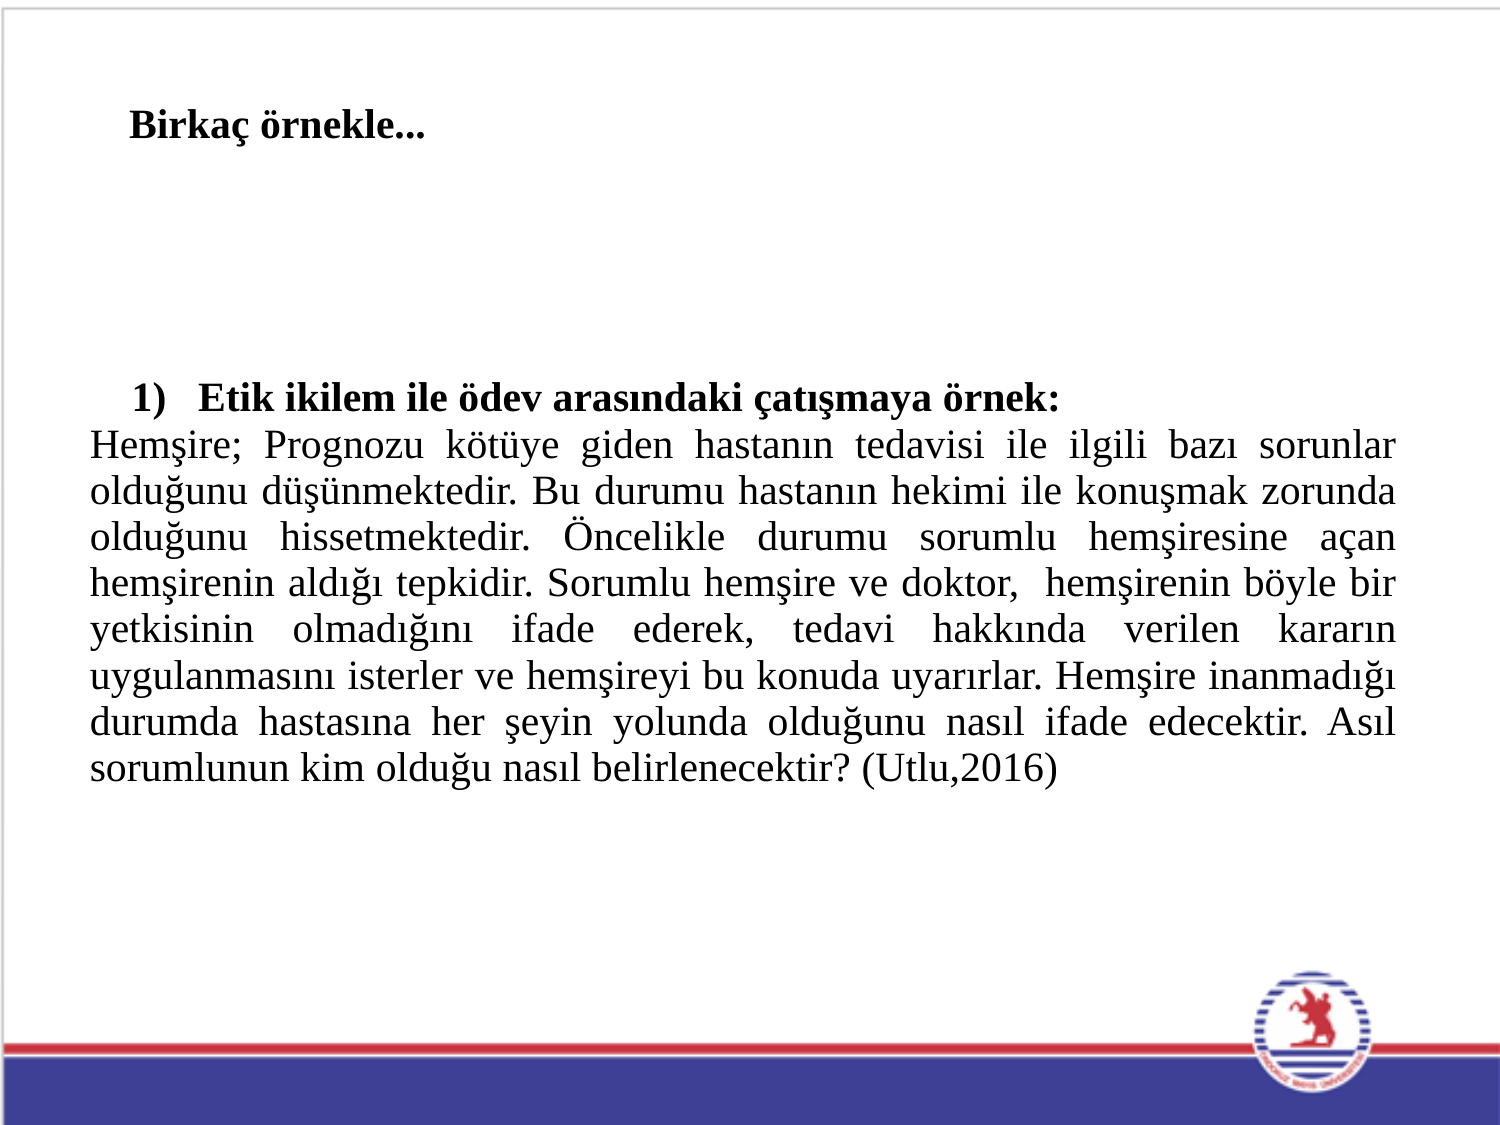

# Birkaç örnekle...
 1) Etik ikilem ile ödev arasındaki çatışmaya örnek:
Hemşire; Prognozu kötüye giden hastanın tedavisi ile ilgili bazı sorunlar olduğunu düşünmektedir. Bu durumu hastanın hekimi ile konuşmak zorunda olduğunu hissetmektedir. Öncelikle durumu sorumlu hemşiresine açan hemşirenin aldığı tepkidir. Sorumlu hemşire ve doktor, hemşirenin böyle bir yetkisinin olmadığını ifade ederek, tedavi hakkında verilen kararın uygulanmasını isterler ve hemşireyi bu konuda uyarırlar. Hemşire inanmadığı durumda hastasına her şeyin yolunda olduğunu nasıl ifade edecektir. Asıl sorumlunun kim olduğu nasıl belirlenecektir? (Utlu,2016)